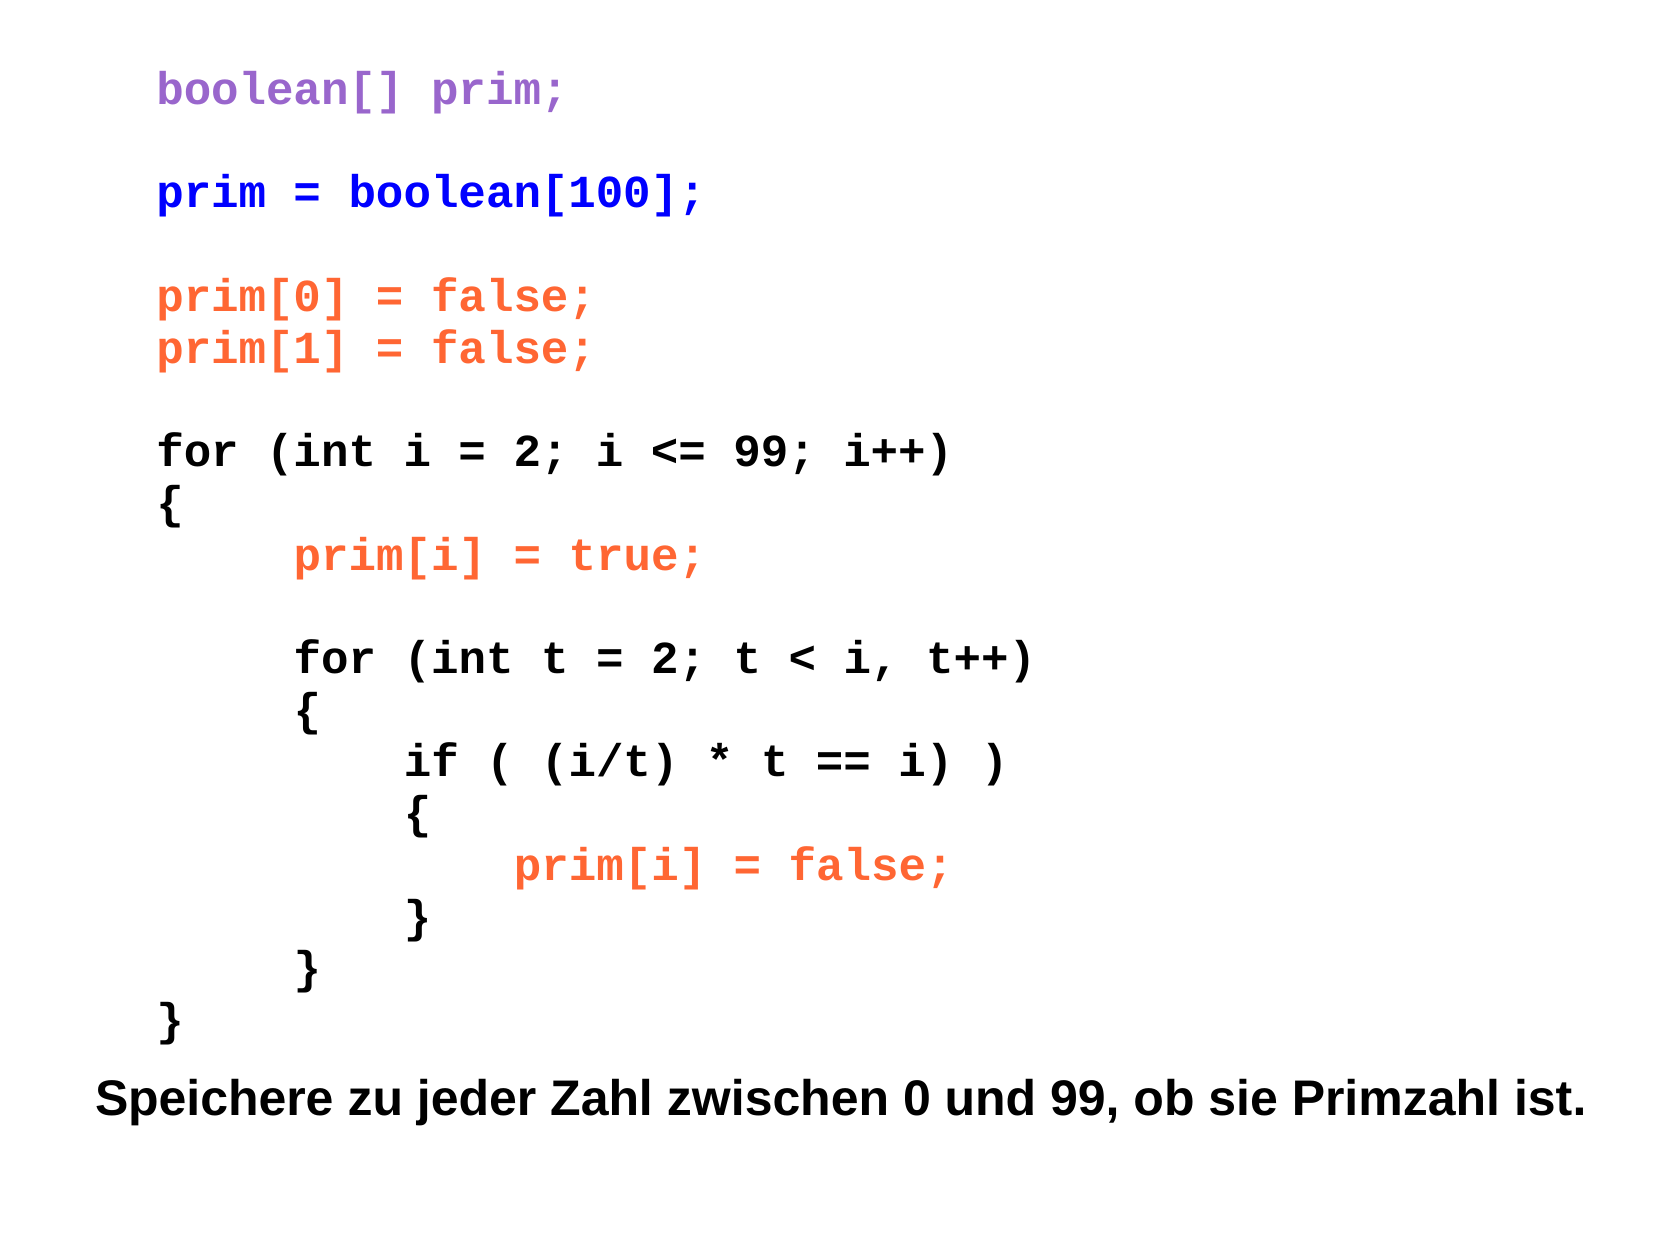

boolean[] prim;
 prim = boolean[100];
 prim[0] = false;
 prim[1] = false;
 for (int i = 2; i <= 99; i++)
 {
 prim[i] = true;
 for (int t = 2; t < i, t++)
 {
 if ( (i/t) * t == i) )
 {
 prim[i] = false;
 }
 }
 }
Speichere zu jeder Zahl zwischen 0 und 99, ob sie Primzahl ist.